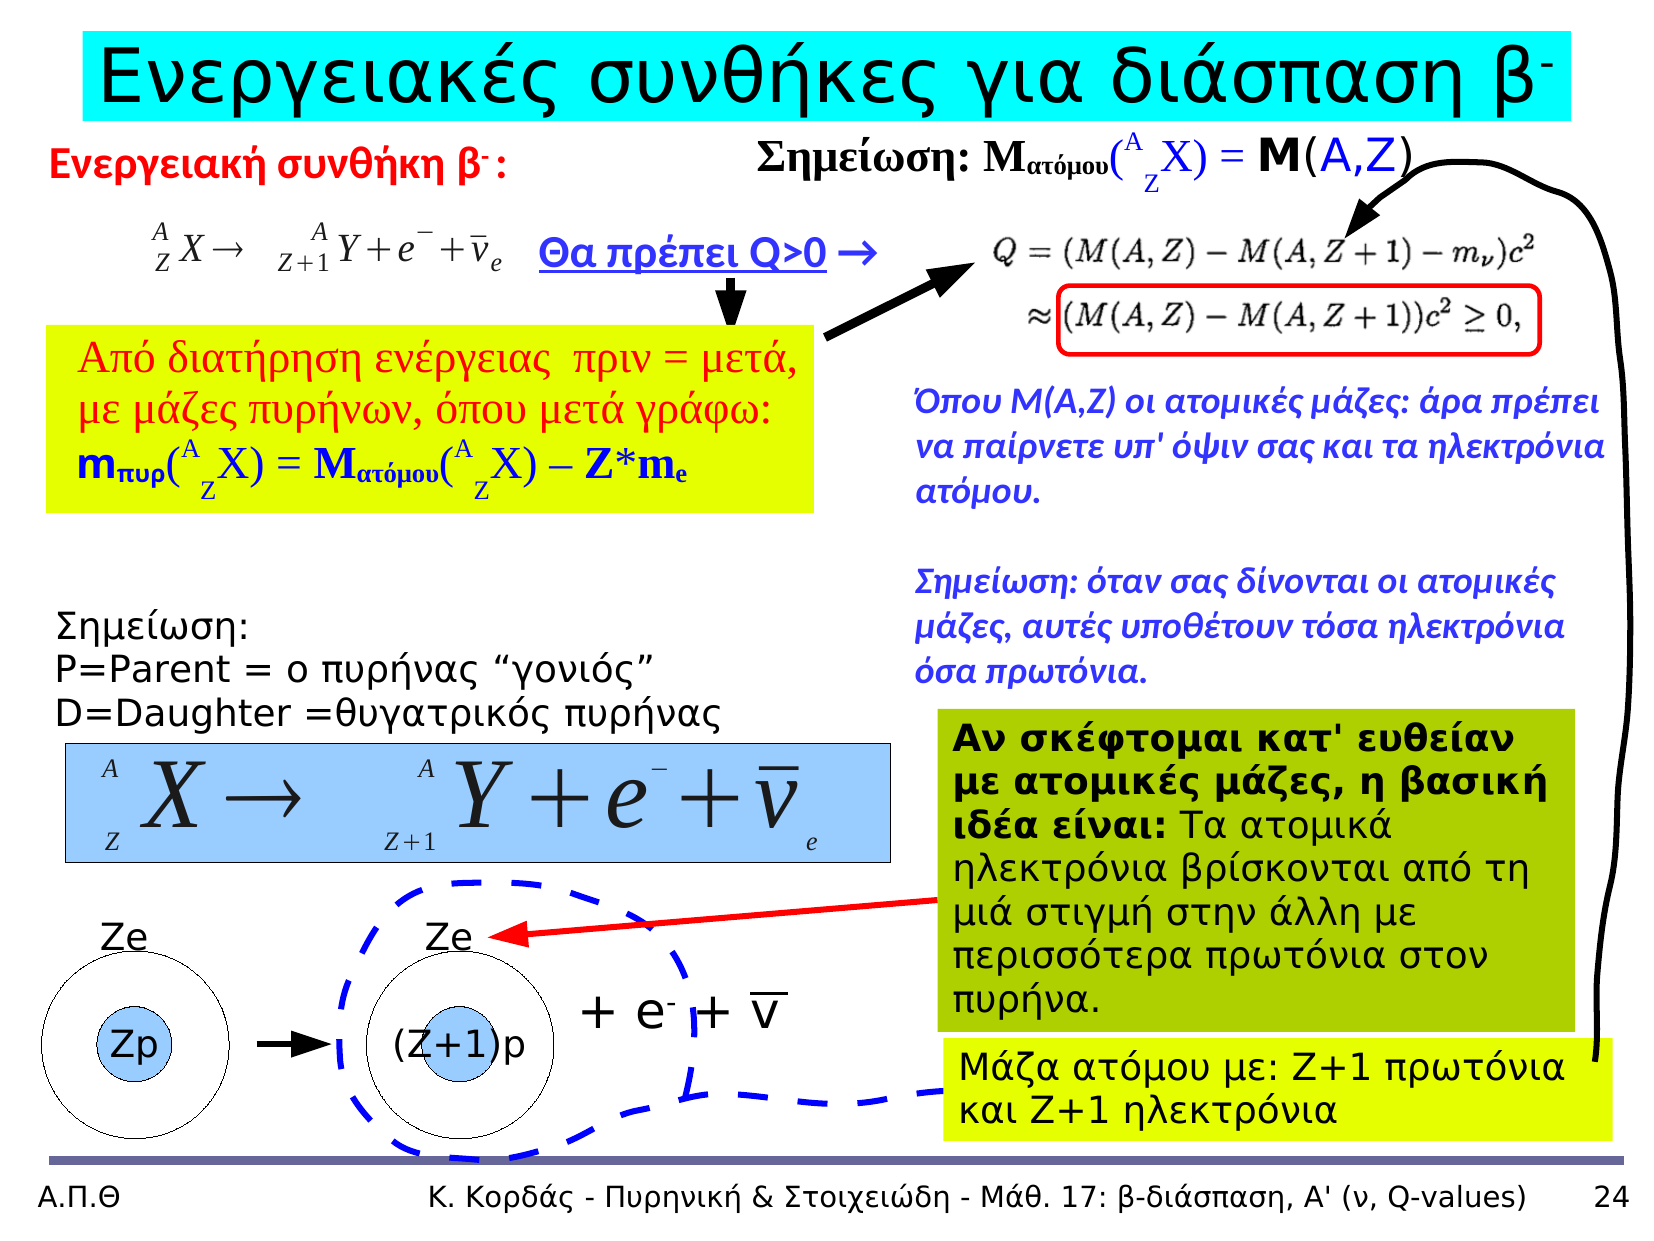

# Ενεργειακές συνθήκες για διάσπαση β-
Σημείωση: Ματόμου(ΑΖΧ) = Μ(Α,Ζ)
Ενεργειακή συνθήκη β- :
Θα πρέπει Q>0 →
Από διατήρηση ενέργειας πριν = μετά,
με μάζες πυρήνων, όπου μετά γράφω:
mπυρ(ΑΖΧ) = Ματόμου(ΑΖΧ) – Ζ*me
Όπου Μ(Α,Ζ) οι ατομικές μάζες: άρα πρέπει να παίρνετε υπ' όψιν σας και τα ηλεκτρόνια ατόμου.
Σημείωση: όταν σας δίνονται οι ατομικές μάζες, αυτές υποθέτουν τόσα ηλεκτρόνια όσα πρωτόνια.
Σημείωση:
P=Parent = ο πυρήνας “γονιός”
D=Daughter =θυγατρικός πυρήνας
Αν σκέφτομαι κατ' ευθείαν με ατομικές μάζες, η βασική ιδέα είναι: Τα ατομικά ηλεκτρόνια βρίσκονται από τη μιά στιγμή στην άλλη με περισσότερα πρωτόνια στον πυρήνα.
Ze
Ze
+ e- + v
Zp
(Z+1)p
Μάζα ατόμου με: Ζ+1 πρωτόνια και Ζ+1 ηλεκτρόνια
Α.Π.Θ
Κ. Κορδάς - Πυρηνική & Στοιχειώδη - Μάθ. 17: β-διάσπαση, A' (ν, Q-values)
24